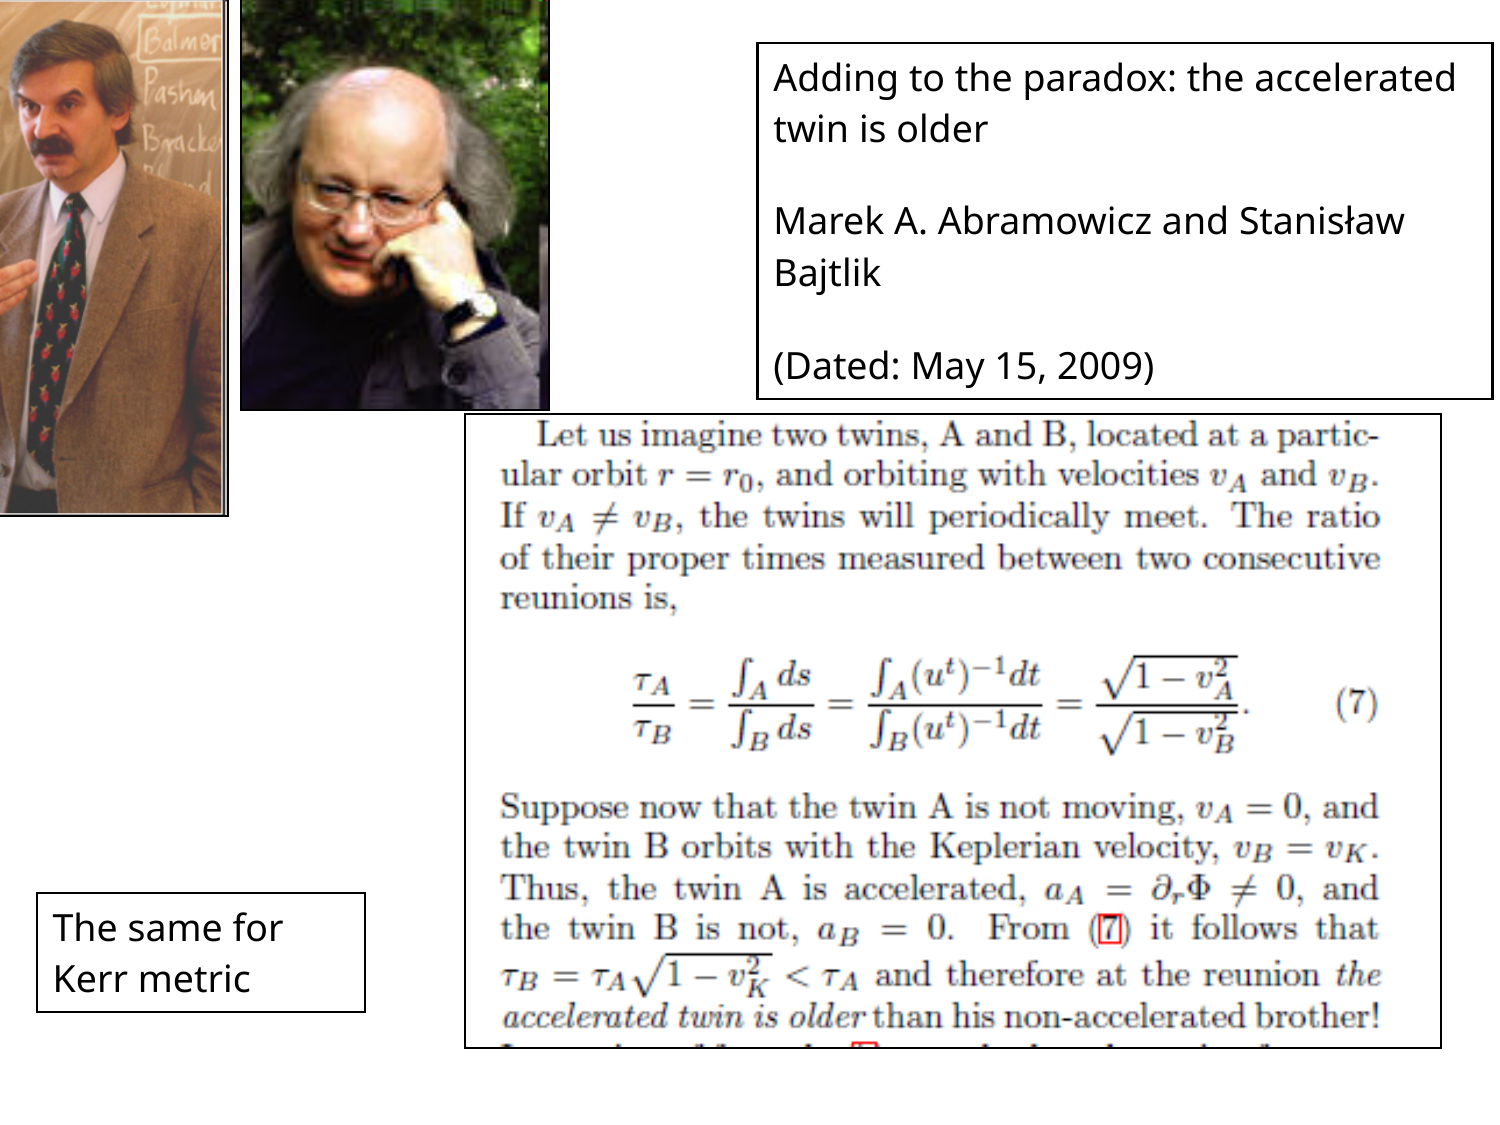

Adding to the paradox: the accelerated twin is older
Marek A. Abramowicz and Stanisław Bajtlik
(Dated: May 15, 2009)
The same for Kerr metric